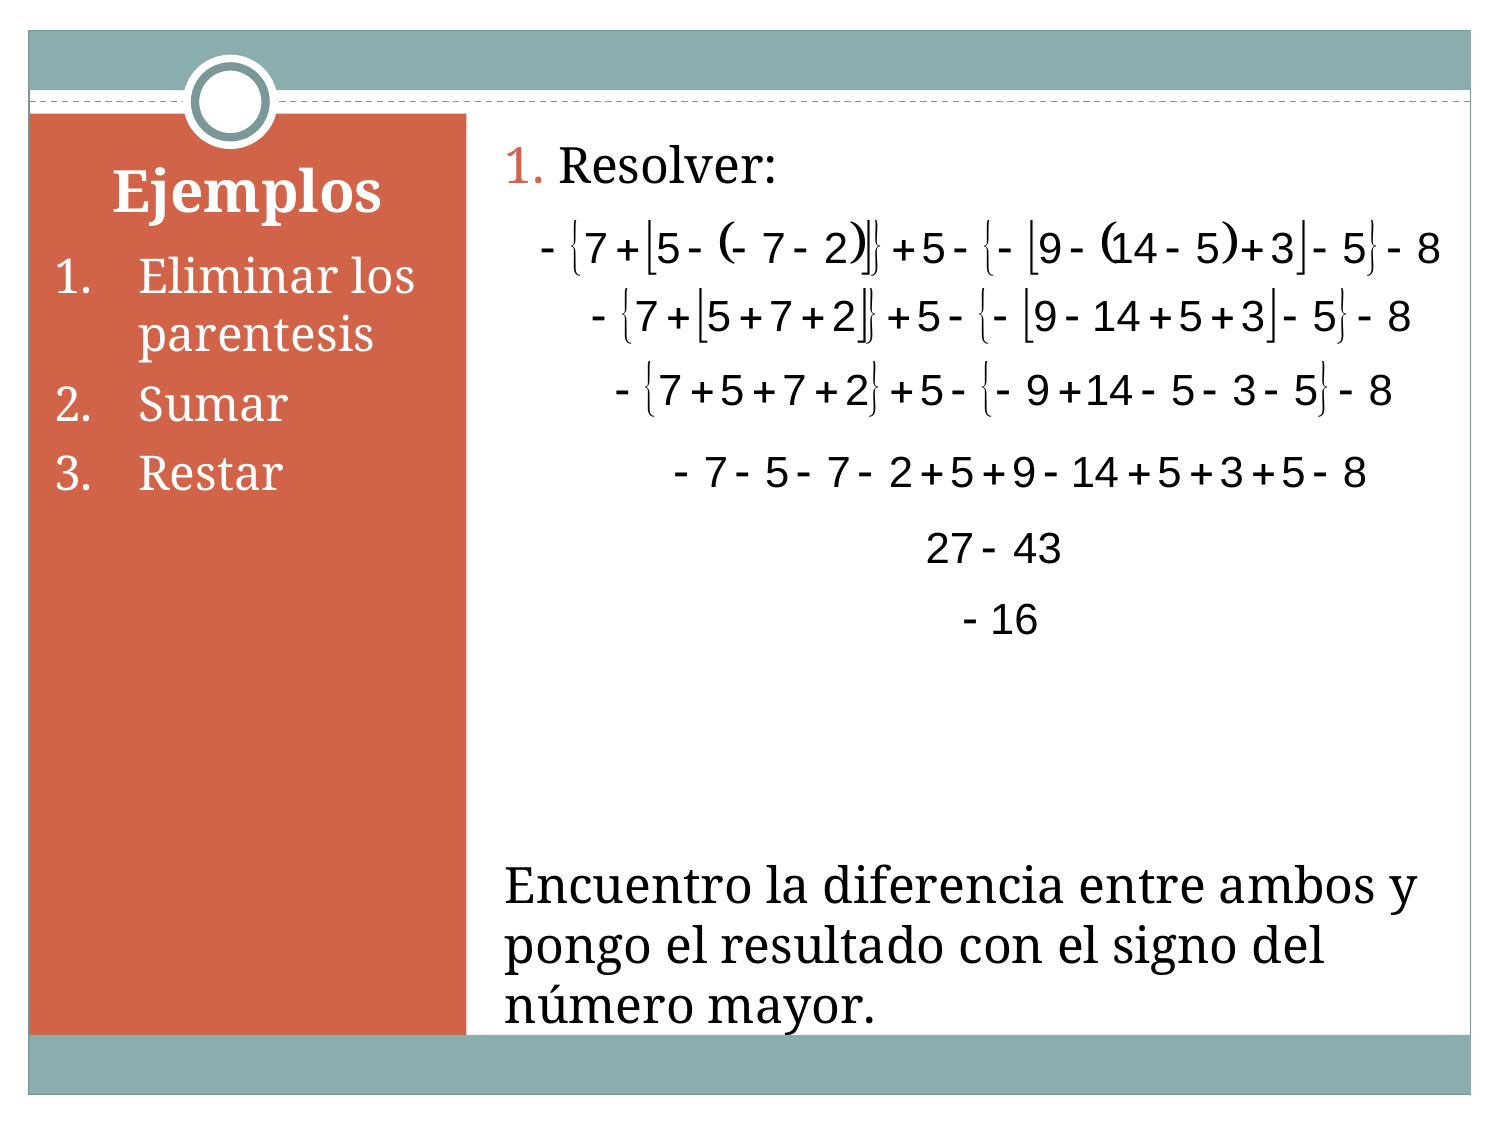

1. Resolver:
Encuentro la diferencia entre ambos y pongo el resultado con el signo del número mayor.
# Eliminar los parentesis
Sumar
Restar